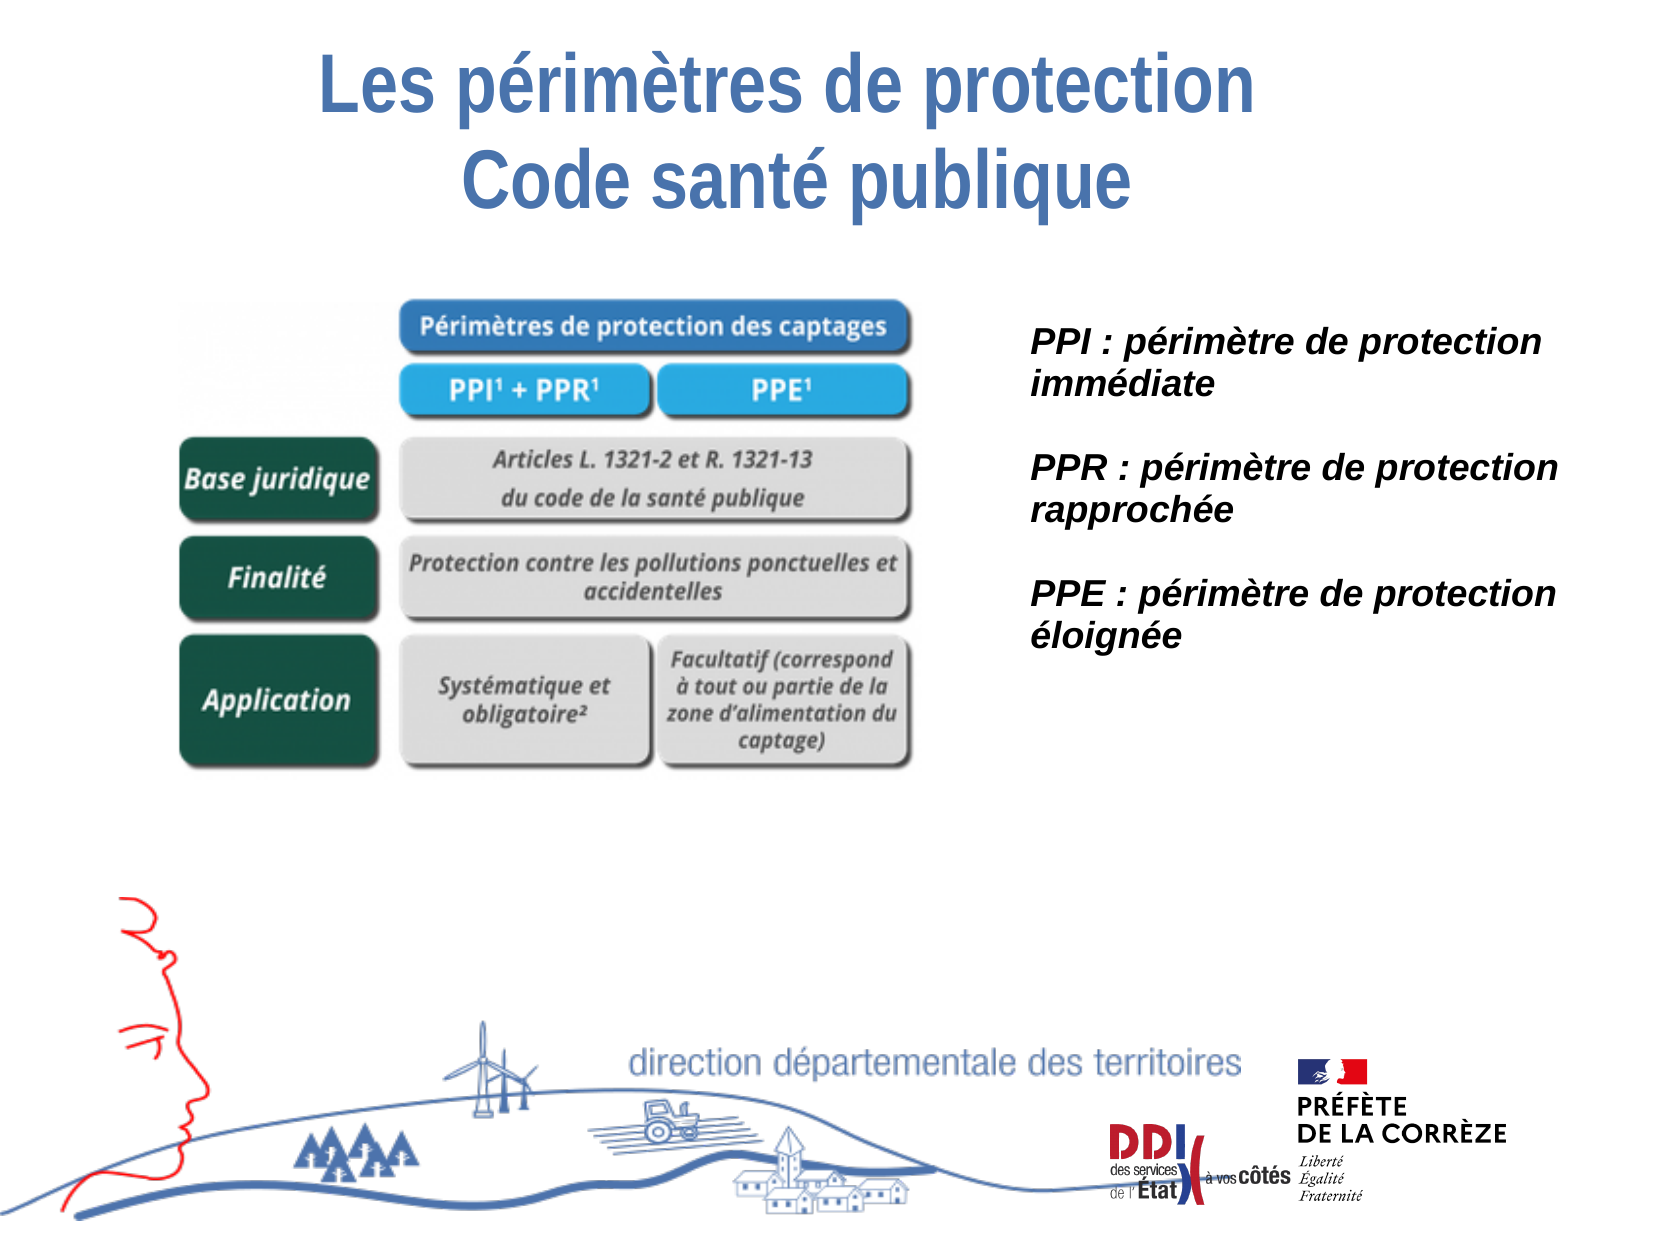

Les périmètres de protection
Code santé publique
PPI : périmètre de protection immédiate
PPR : périmètre de protection rapprochée
PPE : périmètre de protection éloignée